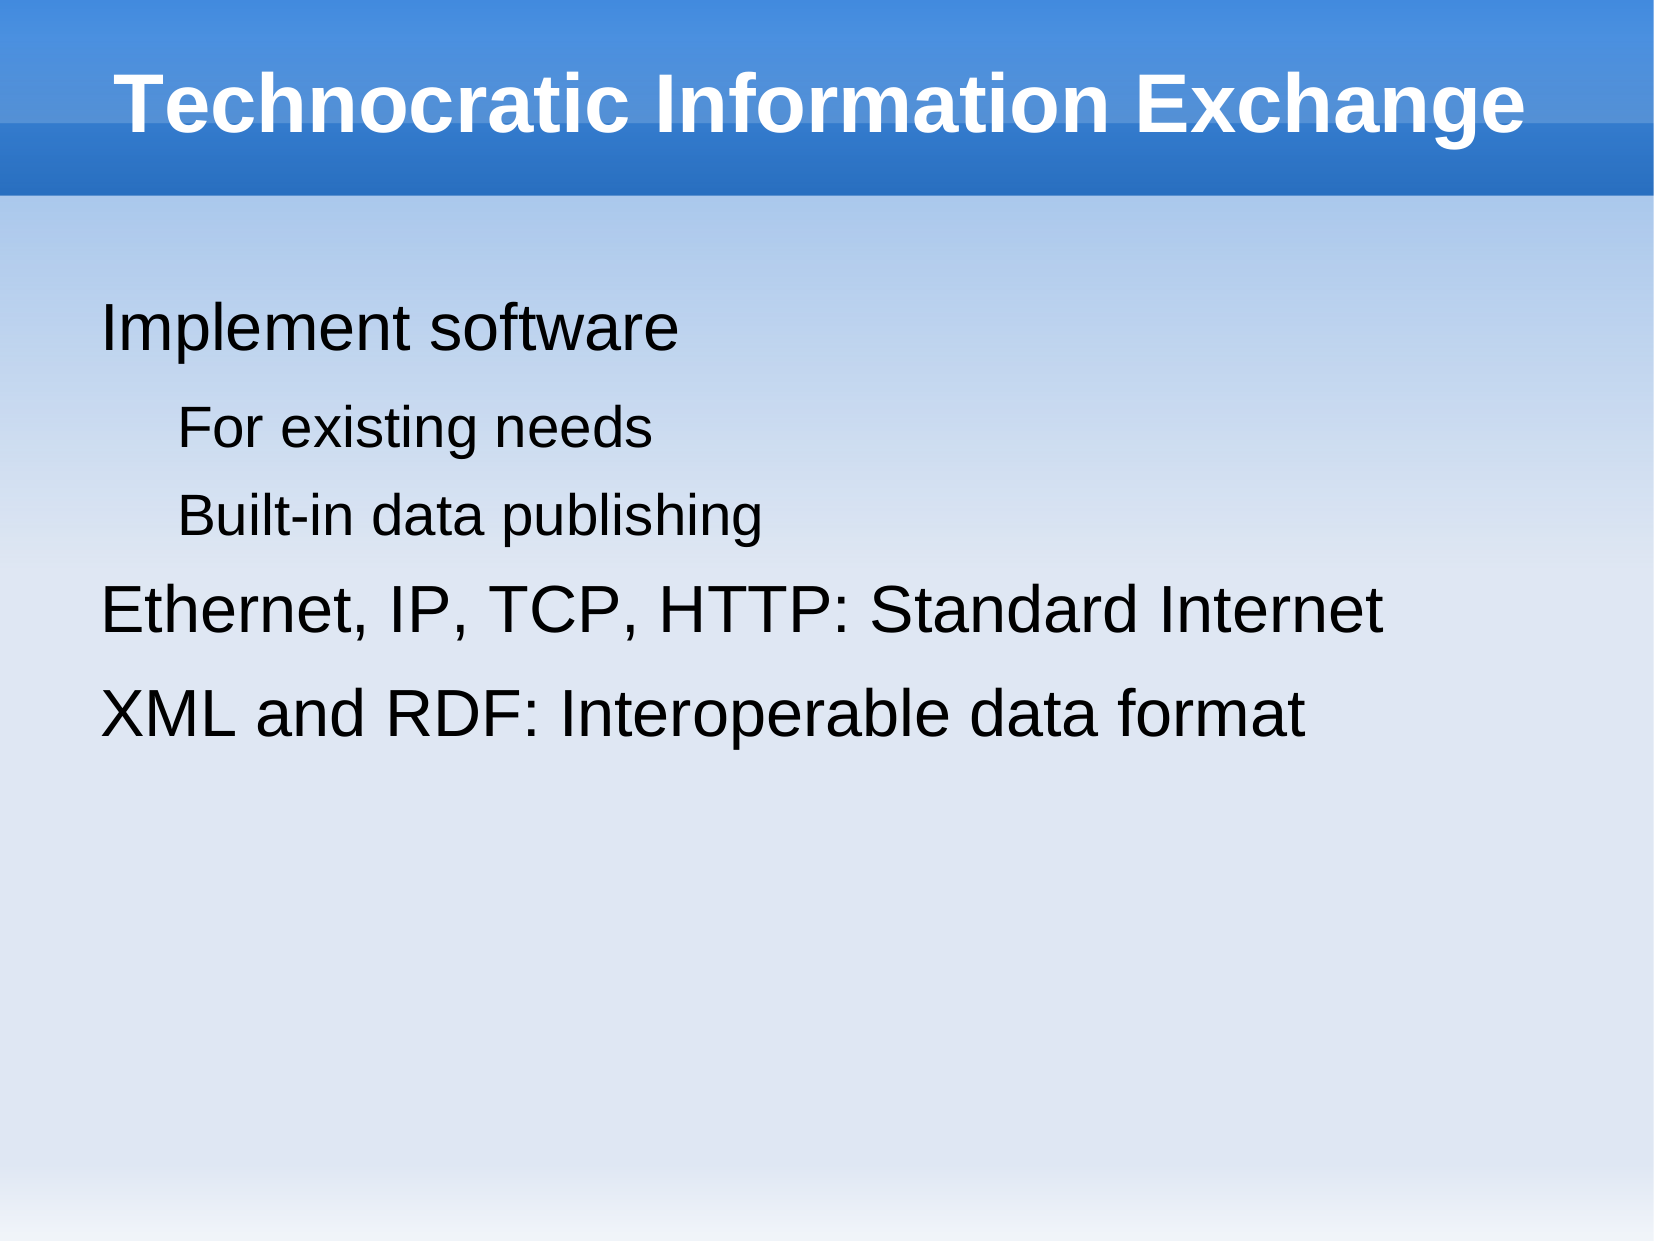

# Technocratic Information Exchange
Implement software
For existing needs
Built-in data publishing
Ethernet, IP, TCP, HTTP: Standard Internet
XML and RDF: Interoperable data format